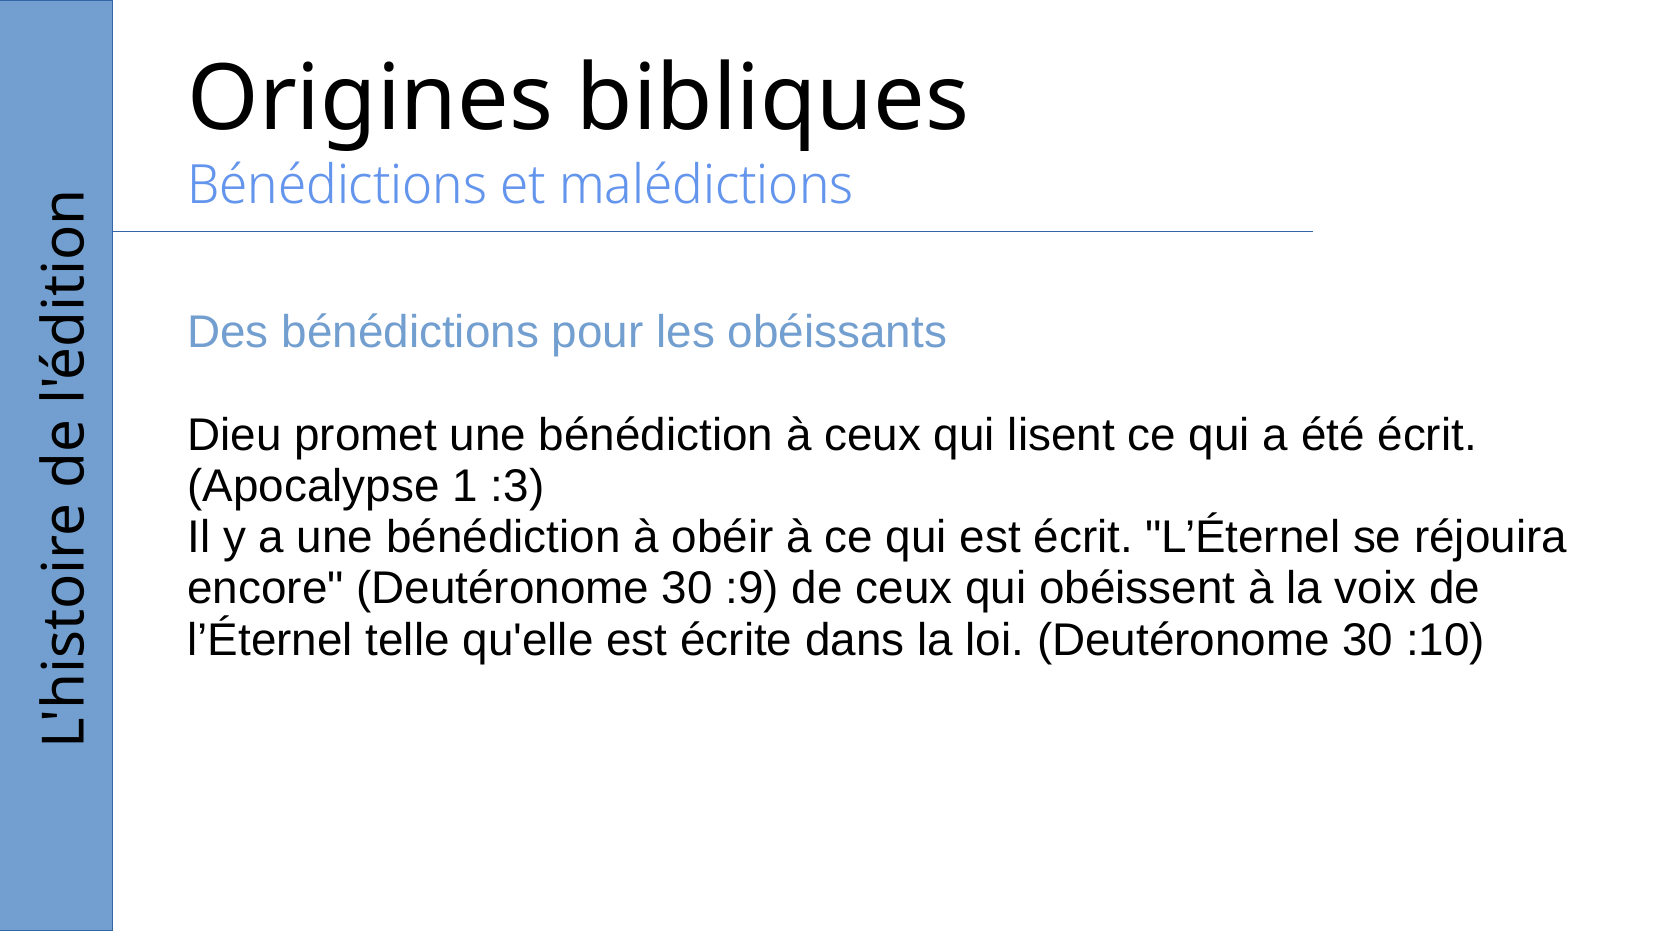

# Origines bibliques
Bénédictions et malédictions
Des bénédictions pour les obéissants
Dieu promet une bénédiction à ceux qui lisent ce qui a été écrit. (Apocalypse 1 :3)
Il y a une bénédiction à obéir à ce qui est écrit. "L’Éternel se réjouira encore" (Deutéronome 30 :9) de ceux qui obéissent à la voix de l’Éternel telle qu'elle est écrite dans la loi. (Deutéronome 30 :10)
L'histoire de l'édition